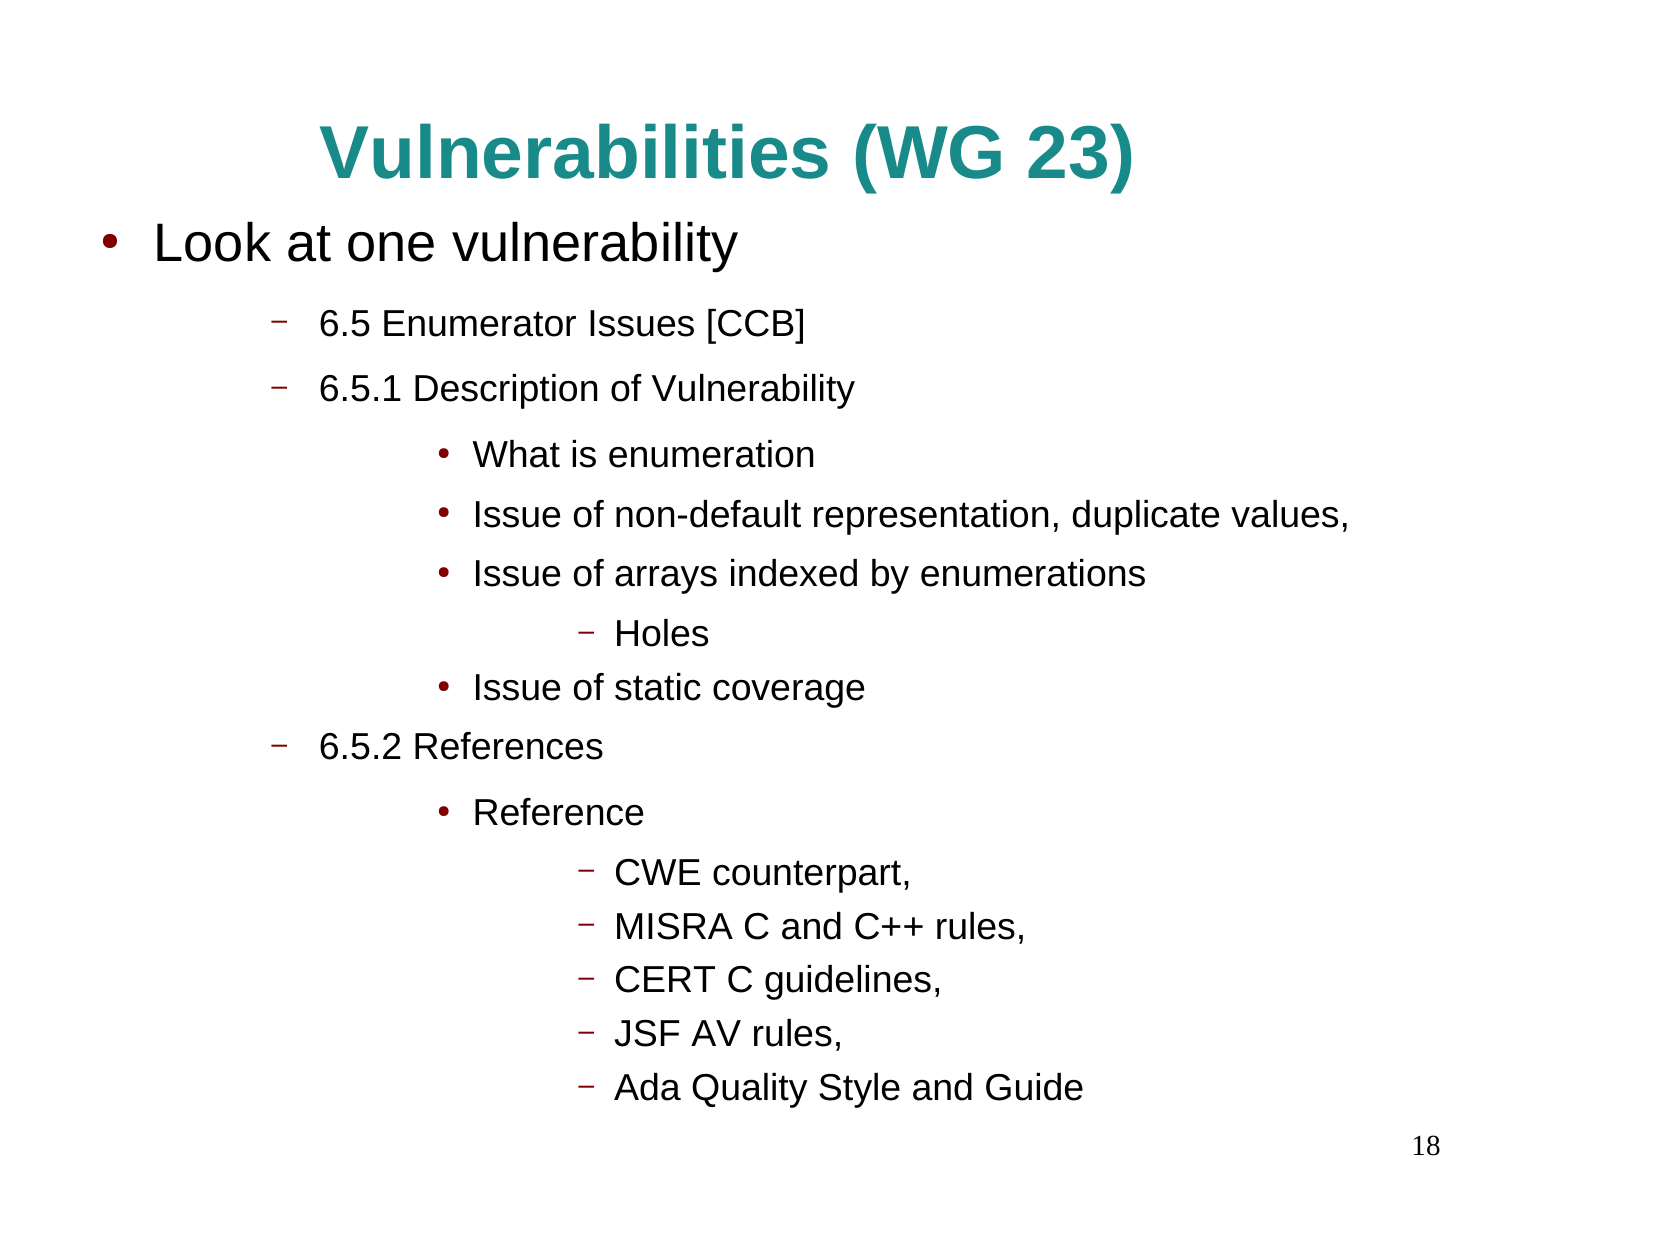

# Vulnerabilities (WG 23)
Look at one vulnerability
6.5 Enumerator Issues [CCB]
6.5.1 Description of Vulnerability
What is enumeration
Issue of non-default representation, duplicate values,
Issue of arrays indexed by enumerations
Holes
Issue of static coverage
6.5.2 References
Reference
CWE counterpart,
MISRA C and C++ rules,
CERT C guidelines,
JSF AV rules,
Ada Quality Style and Guide
18